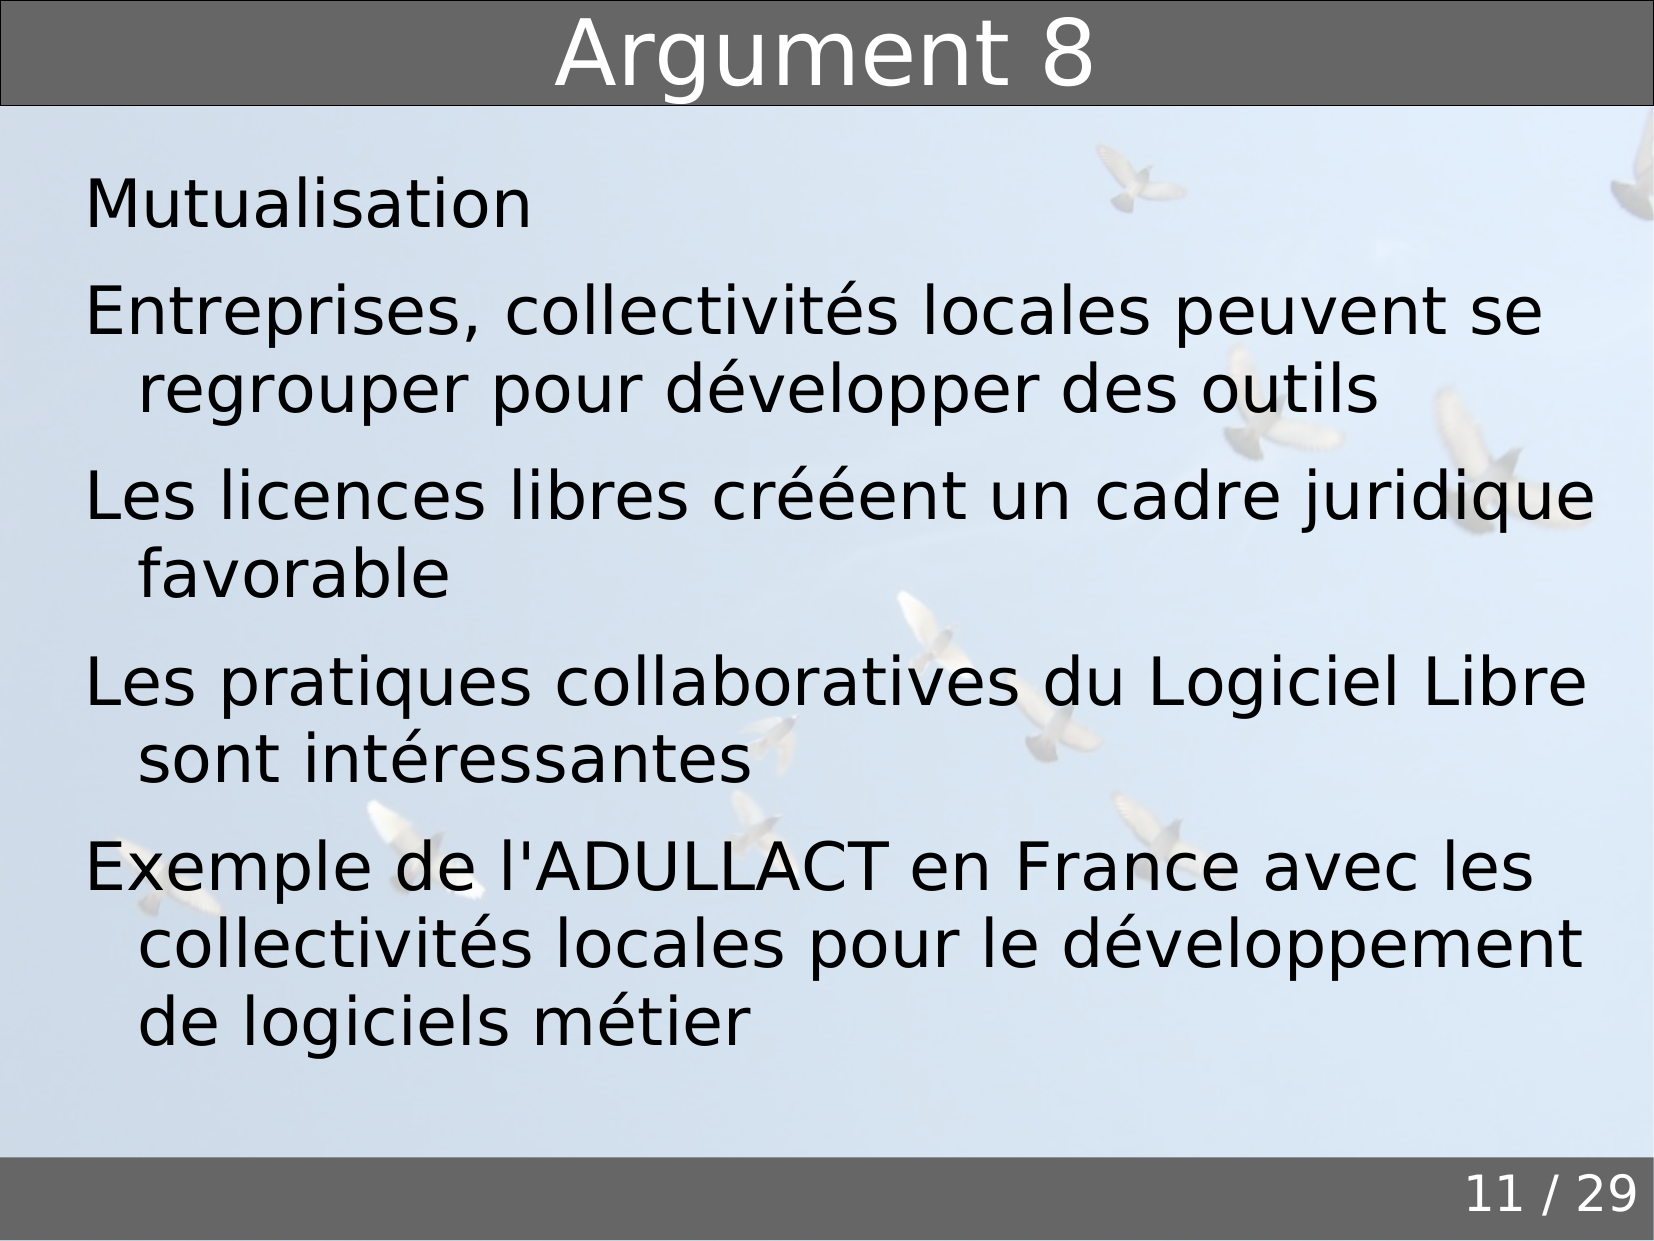

# Argument 8
Mutualisation
Entreprises, collectivités locales peuvent se regrouper pour développer des outils
Les licences libres crééent un cadre juridique favorable
Les pratiques collaboratives du Logiciel Libre sont intéressantes
Exemple de l'ADULLACT en France avec les collectivités locales pour le développement de logiciels métier